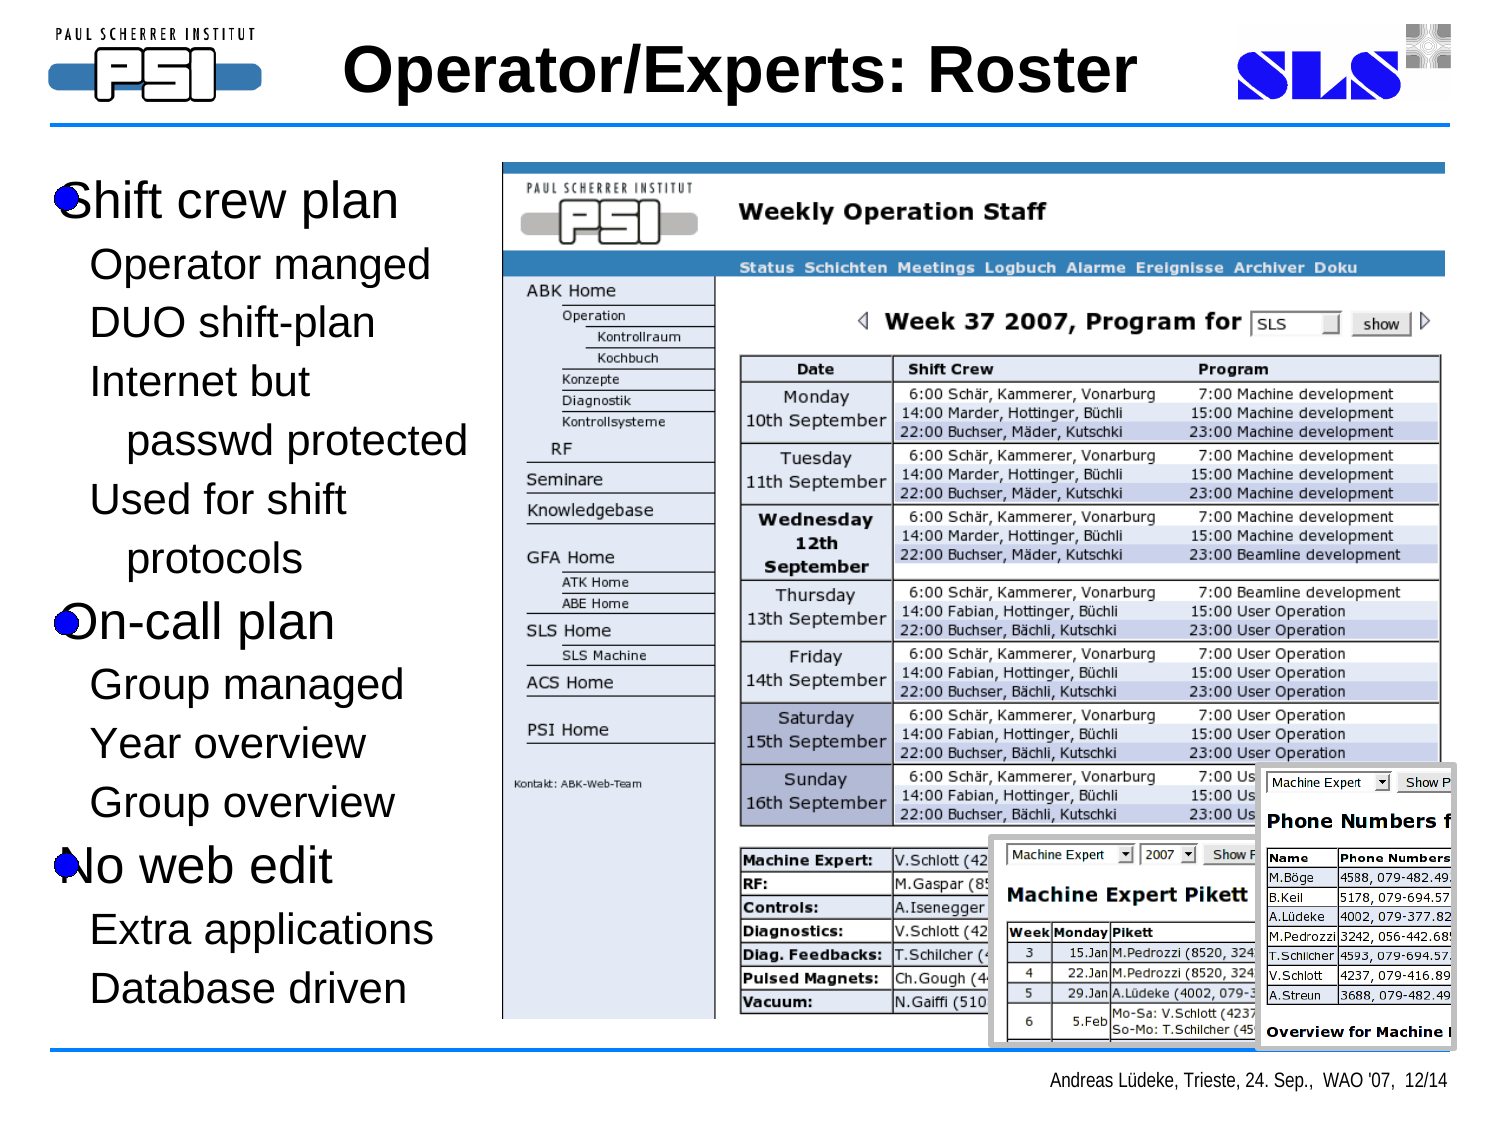

# Operator/Experts: Roster
Shift crew plan
Operator manged
DUO shift-plan
Internet but
 passwd protected
Used for shift
 protocols
On-call plan
Group managed
Year overview
Group overview
No web edit
Extra applications
Database driven